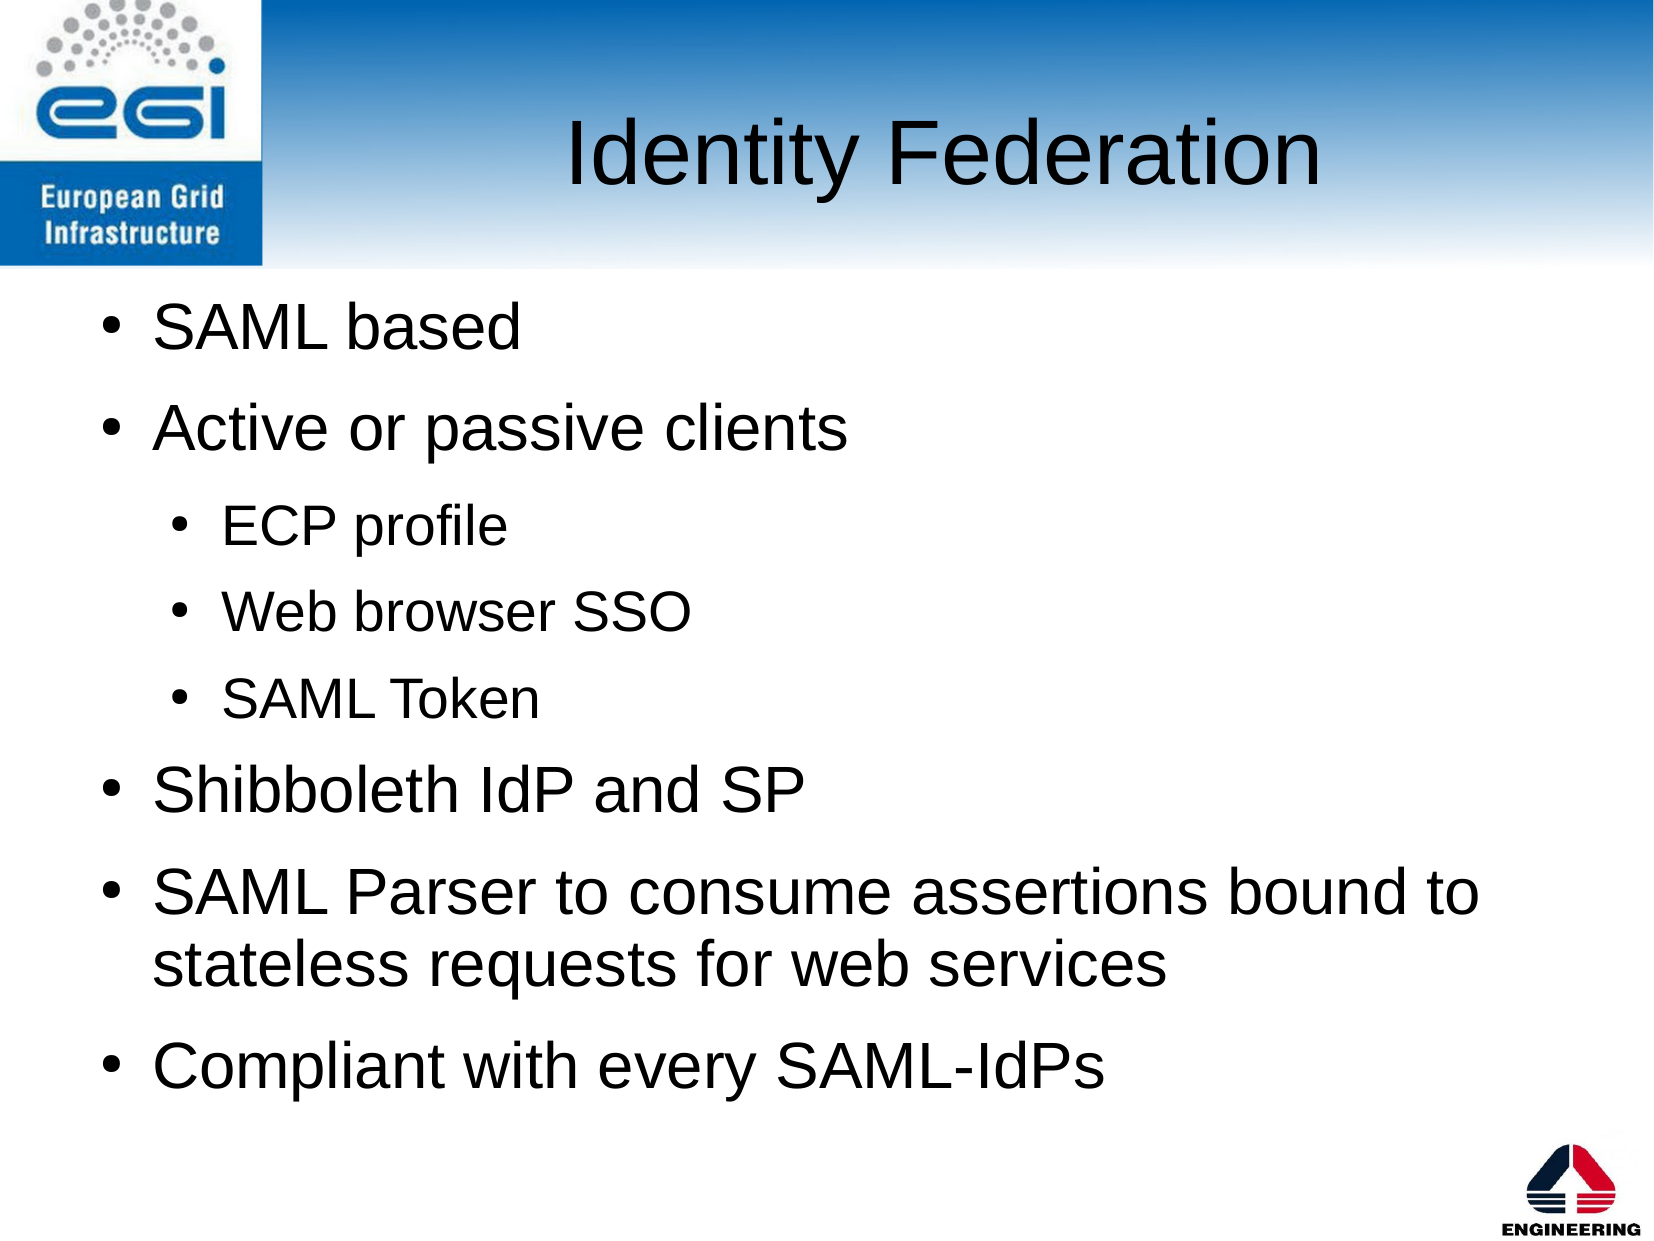

# Identity Federation
SAML based
Active or passive clients
ECP profile
Web browser SSO
SAML Token
Shibboleth IdP and SP
SAML Parser to consume assertions bound to stateless requests for web services
Compliant with every SAML-IdPs